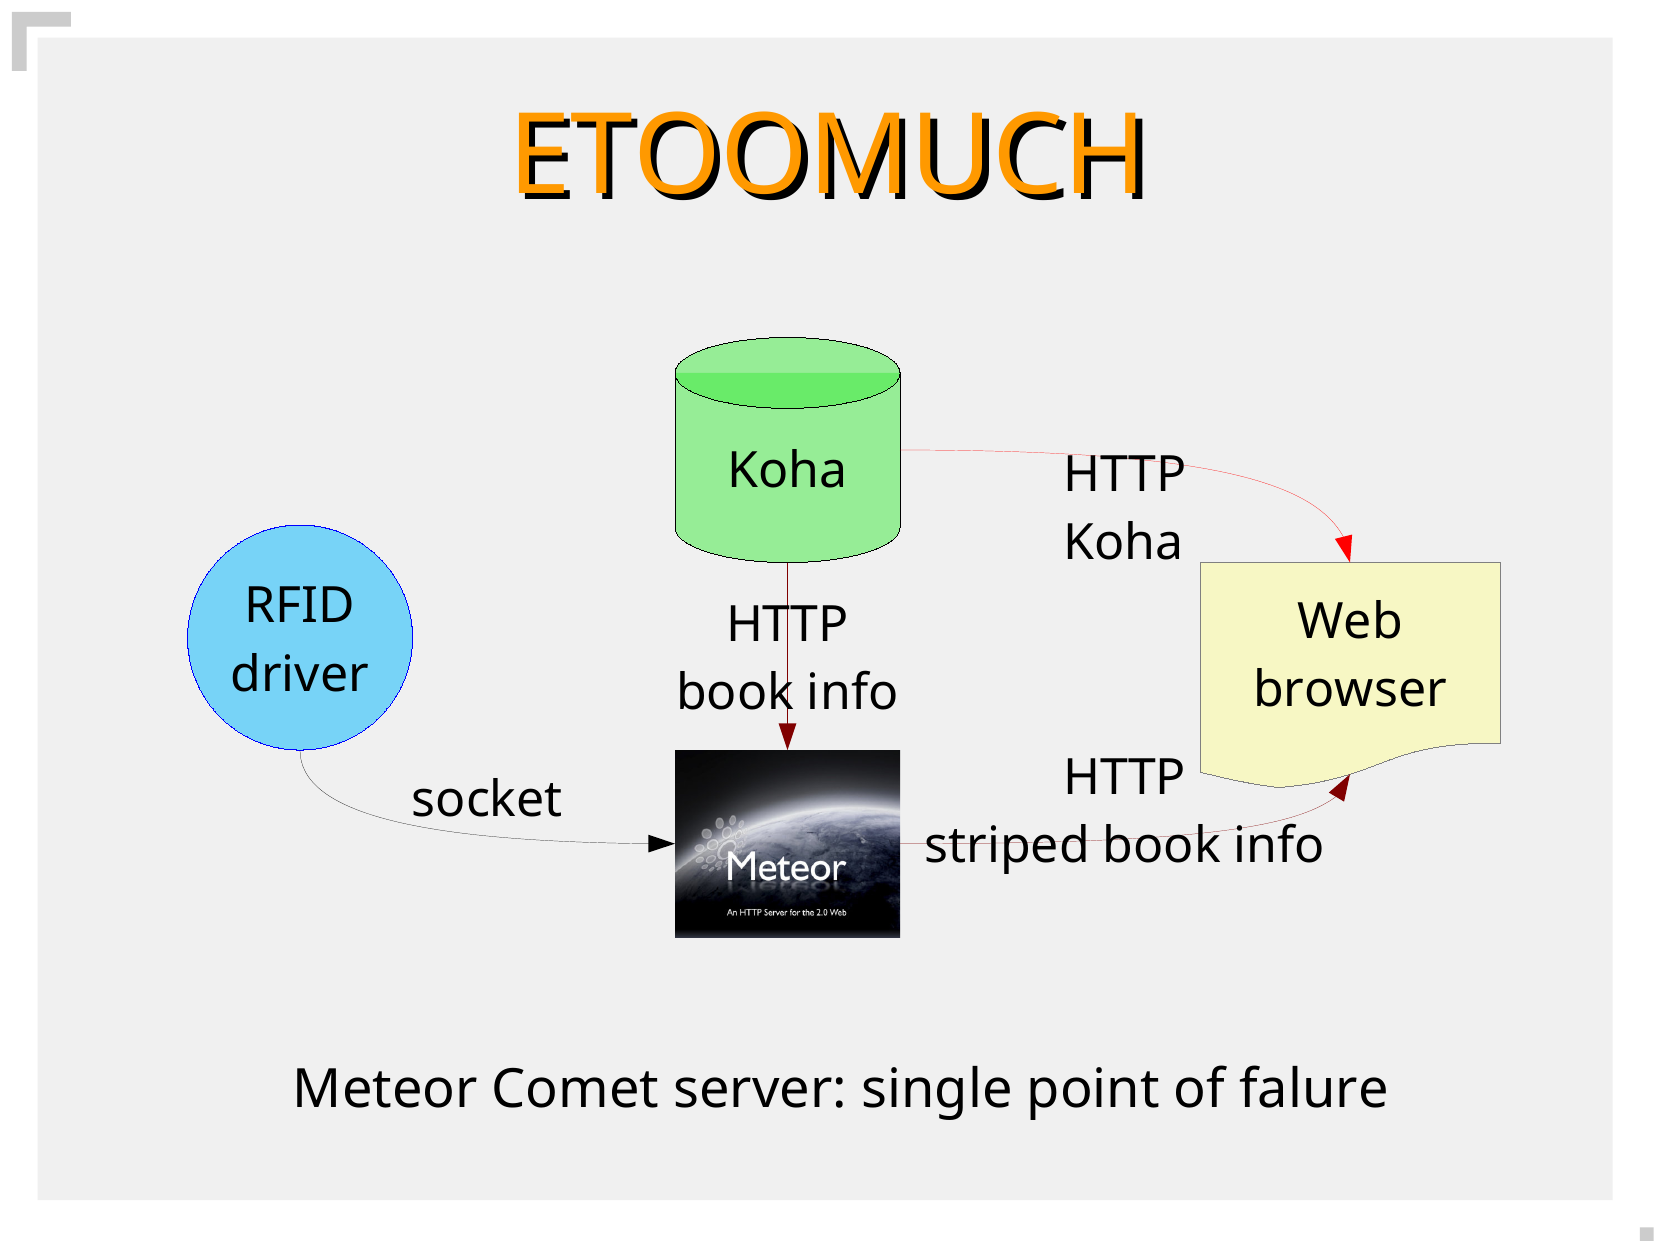

# ETOOMUCH
Koha
RFID
driver
Web
browser
Meteor Comet server: single point of falure